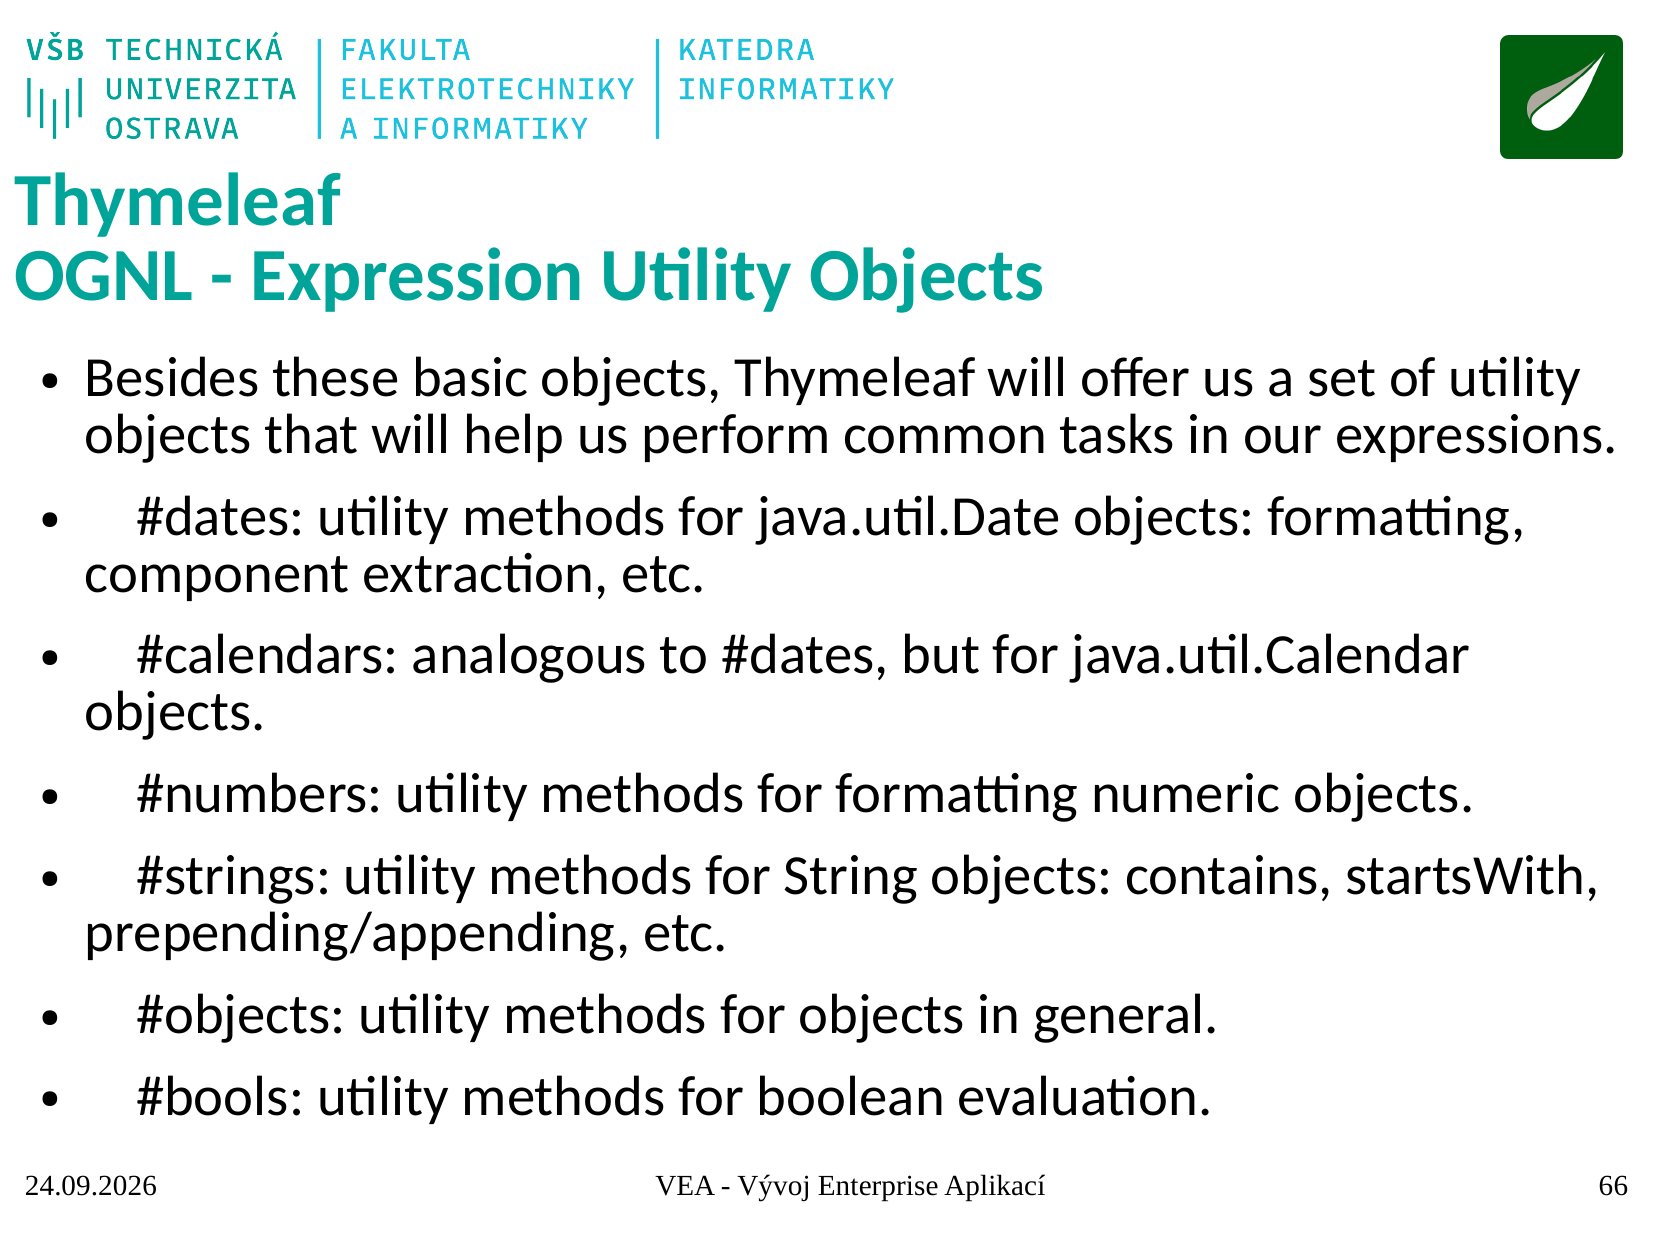

Thymeleaf
OGNL - Expression Utility Objects
# Besides these basic objects, Thymeleaf will offer us a set of utility objects that will help us perform common tasks in our expressions.
 #dates: utility methods for java.util.Date objects: formatting, component extraction, etc.
 #calendars: analogous to #dates, but for java.util.Calendar objects.
 #numbers: utility methods for formatting numeric objects.
 #strings: utility methods for String objects: contains, startsWith, prepending/appending, etc.
 #objects: utility methods for objects in general.
 #bools: utility methods for boolean evaluation.
VEA - Vývoj Enterprise Aplikací
66